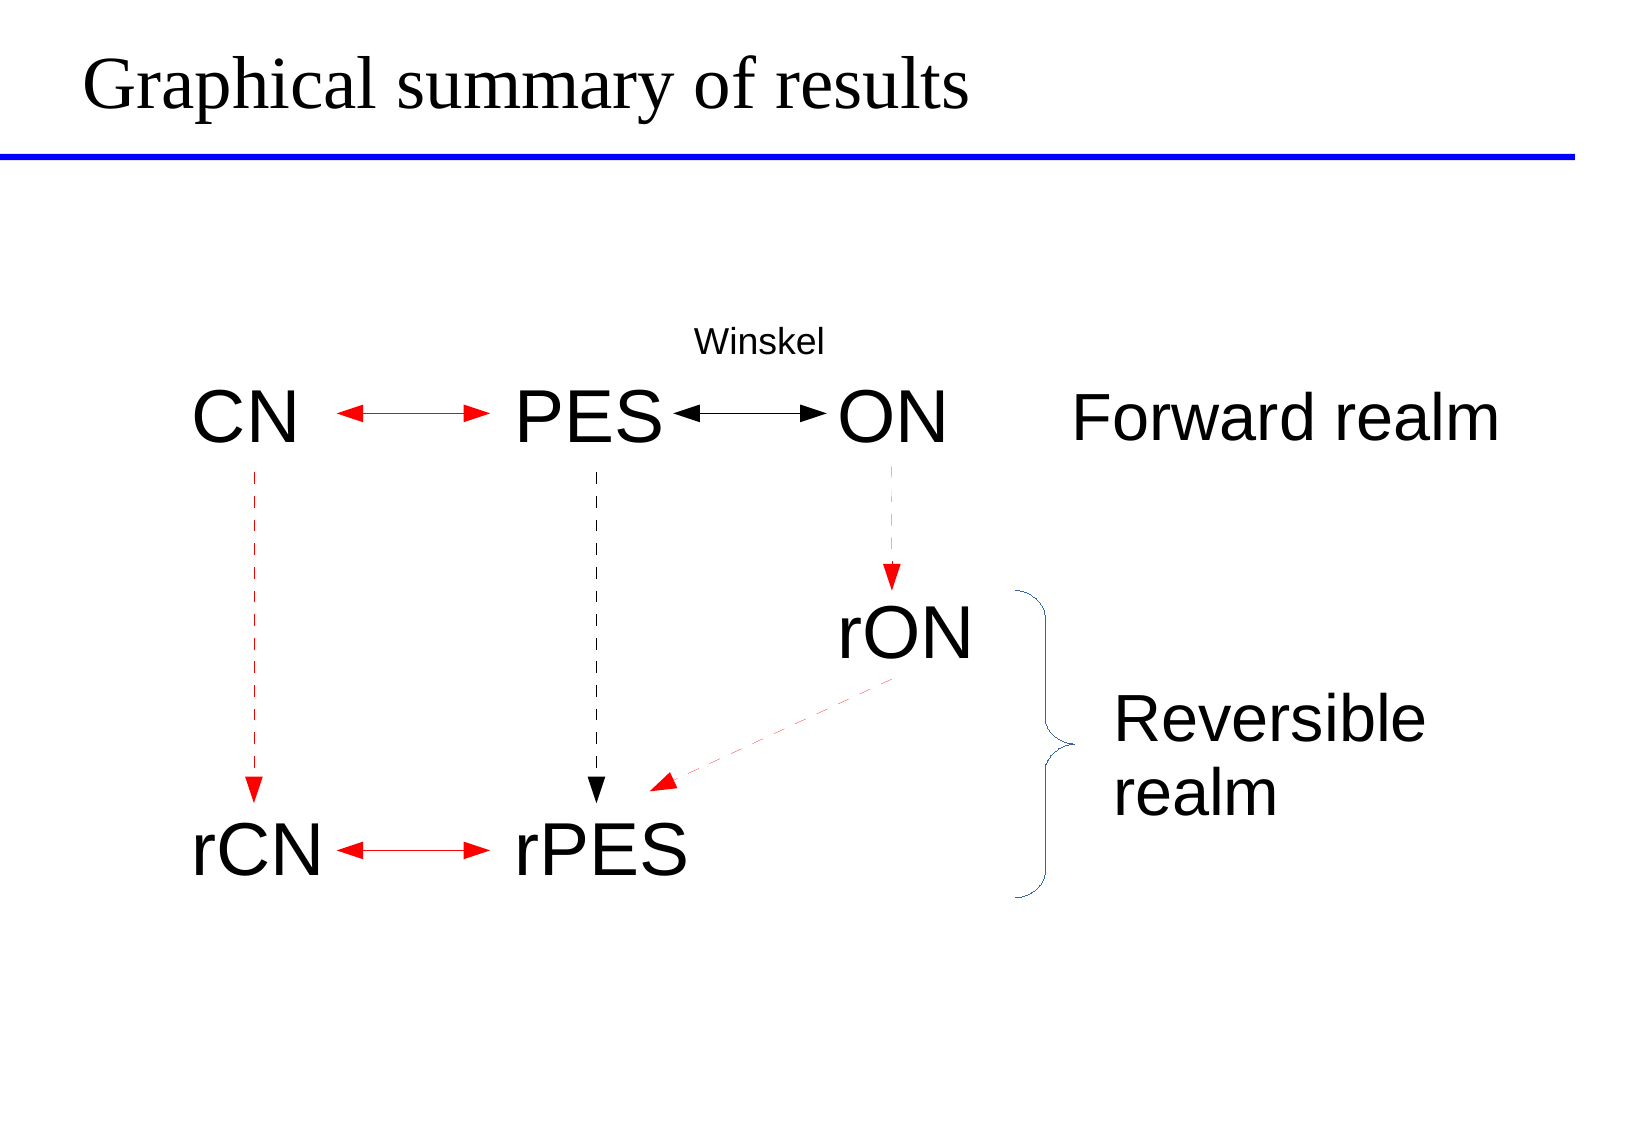

# Graphical summary of results
Winskel
| CN | PES | ON |
| --- | --- | --- |
| | | rON |
| rCN | rPES | |
Forward realm
Reversible
realm